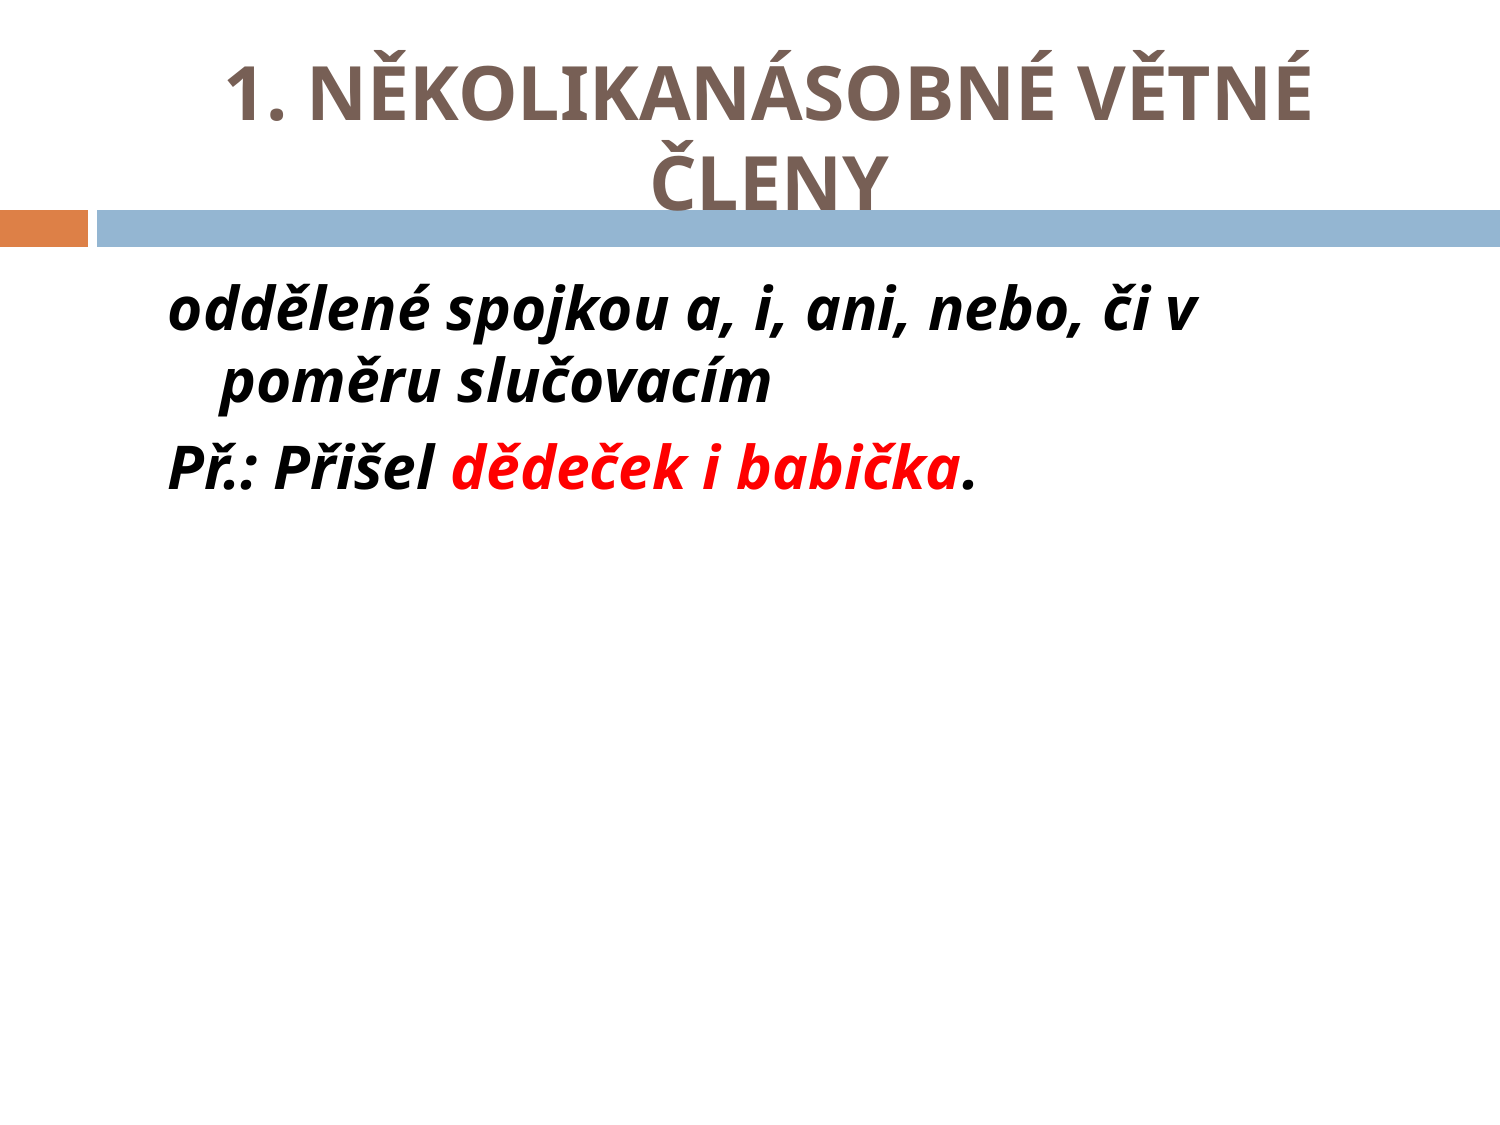

# 1. NĚKOLIKANÁSOBNÉ VĚTNÉ ČLENY
oddělené spojkou a, i, ani, nebo, či v poměru slučovacím
Př.: Přišel dědeček i babička.